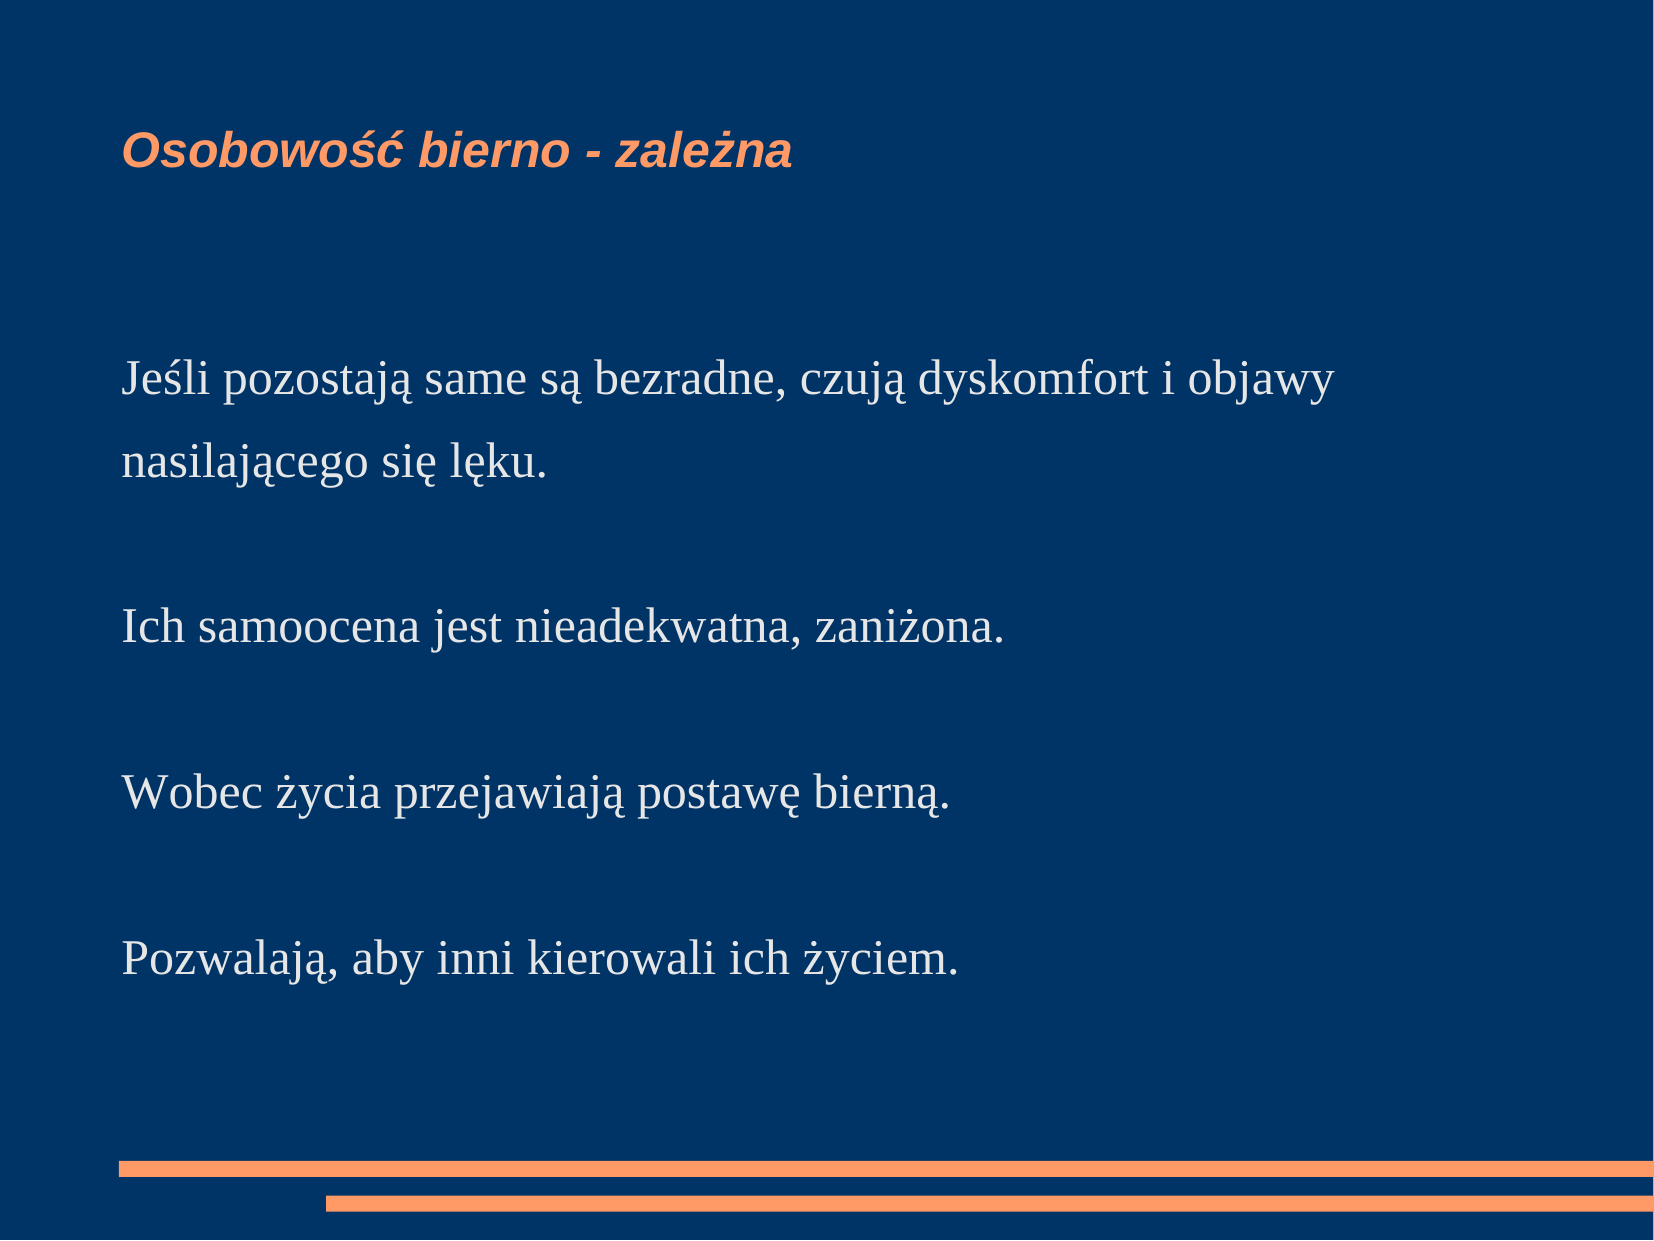

# Osobowość bierno - zależna
Jeśli pozostają same są bezradne, czują dyskomfort i objawy nasilającego się lęku.
Ich samoocena jest nieadekwatna, zaniżona.
Wobec życia przejawiają postawę bierną.
Pozwalają, aby inni kierowali ich życiem.